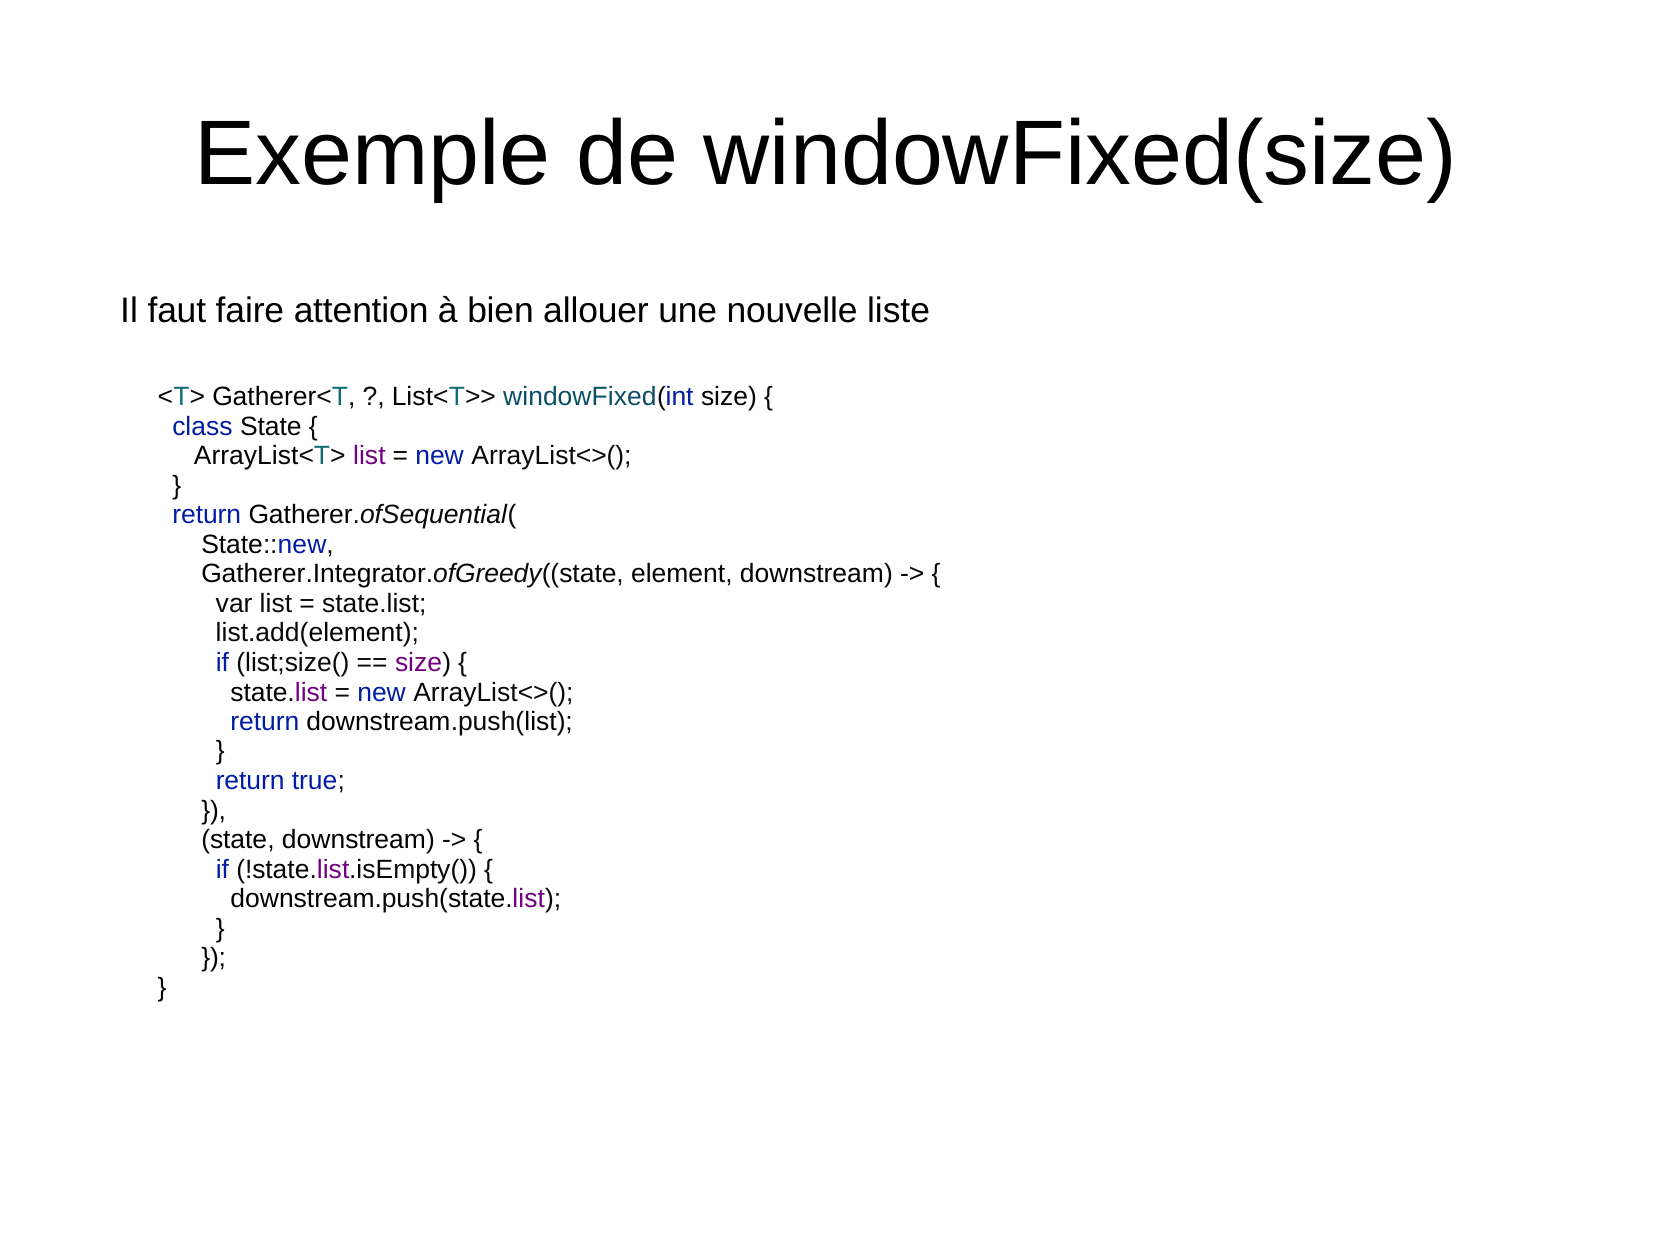

# Exemple de windowFixed(size)
Il faut faire attention à bien allouer une nouvelle liste
<T> Gatherer<T, ?, List<T>> windowFixed(int size) {
 class State {
 ArrayList<T> list = new ArrayList<>();
 }
 return Gatherer.ofSequential(
 State::new,
 Gatherer.Integrator.ofGreedy((state, element, downstream) -> {
 var list = state.list;
 list.add(element);
 if (list;size() == size) {
 state.list = new ArrayList<>();
 return downstream.push(list);
 }
 return true;
 }),
 (state, downstream) -> {
 if (!state.list.isEmpty()) {
 downstream.push(state.list);
 }
 });
}